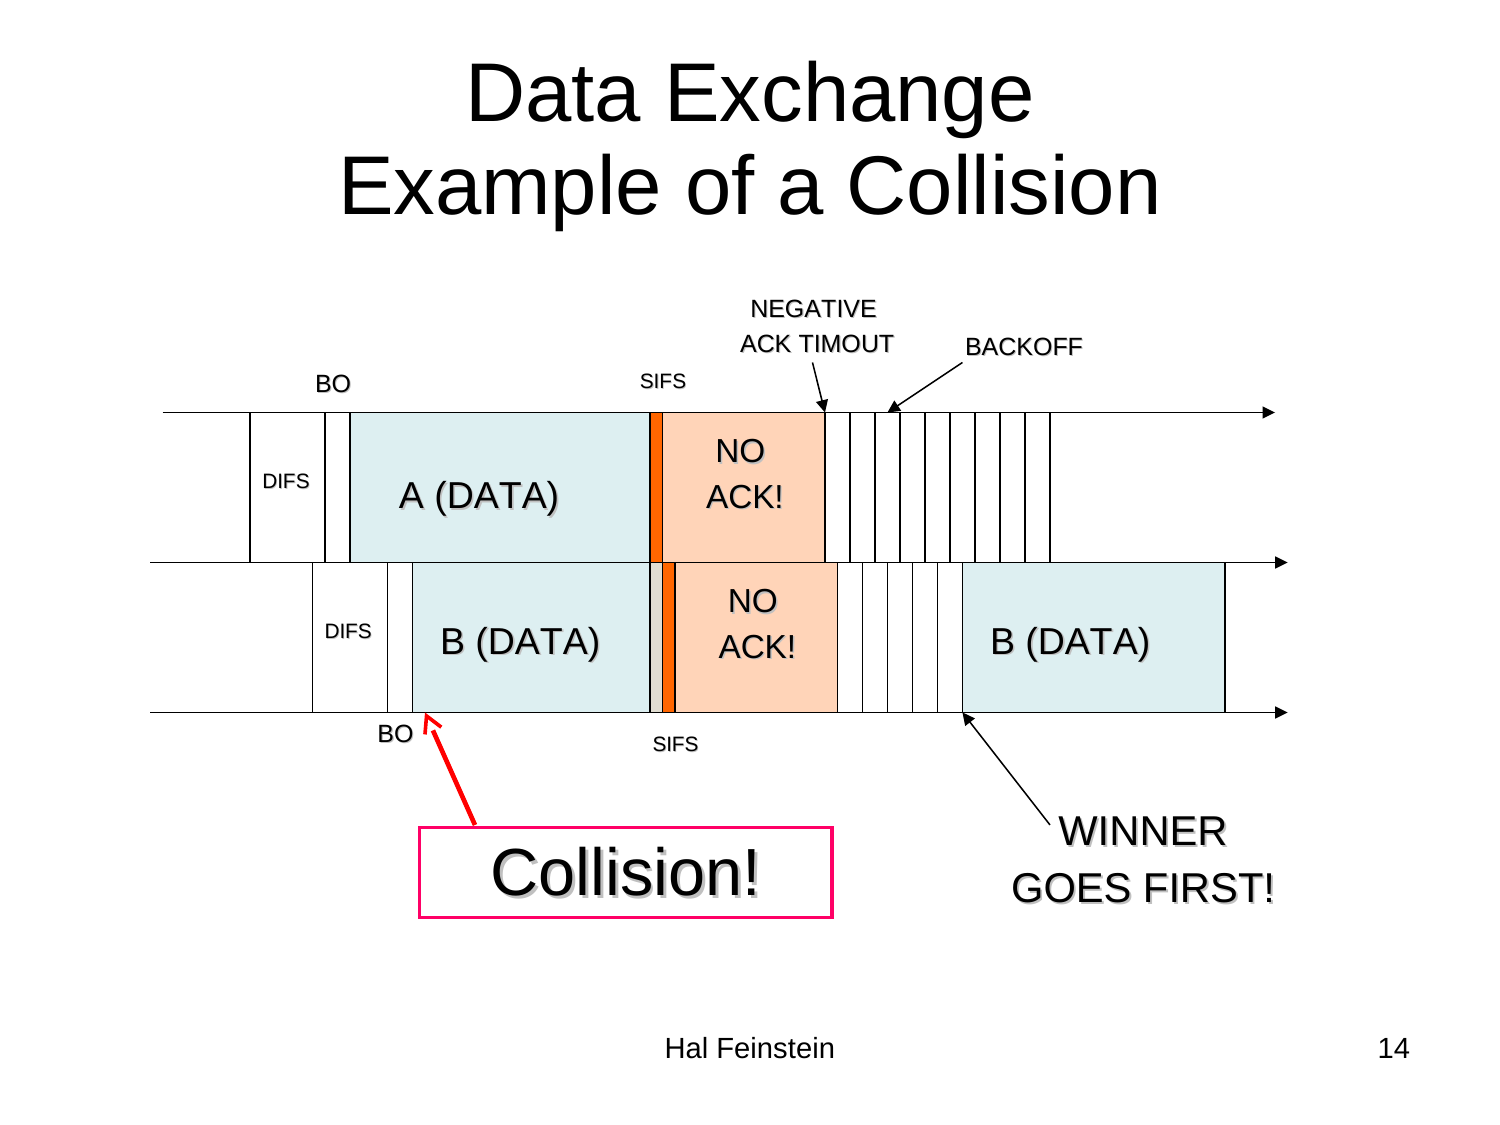

# Data Exchange Example of a Collision
NEGATIVE
ACK TIMOUT
BACKOFF
BO
SIFS
DIFS
A (DATA)
NO
ACK!
DIFS
B (DATA)
B (DATA)
NO
ACK!
BO
SIFS
WINNER
GOES FIRST!
Collision!
Hal Feinstein
14